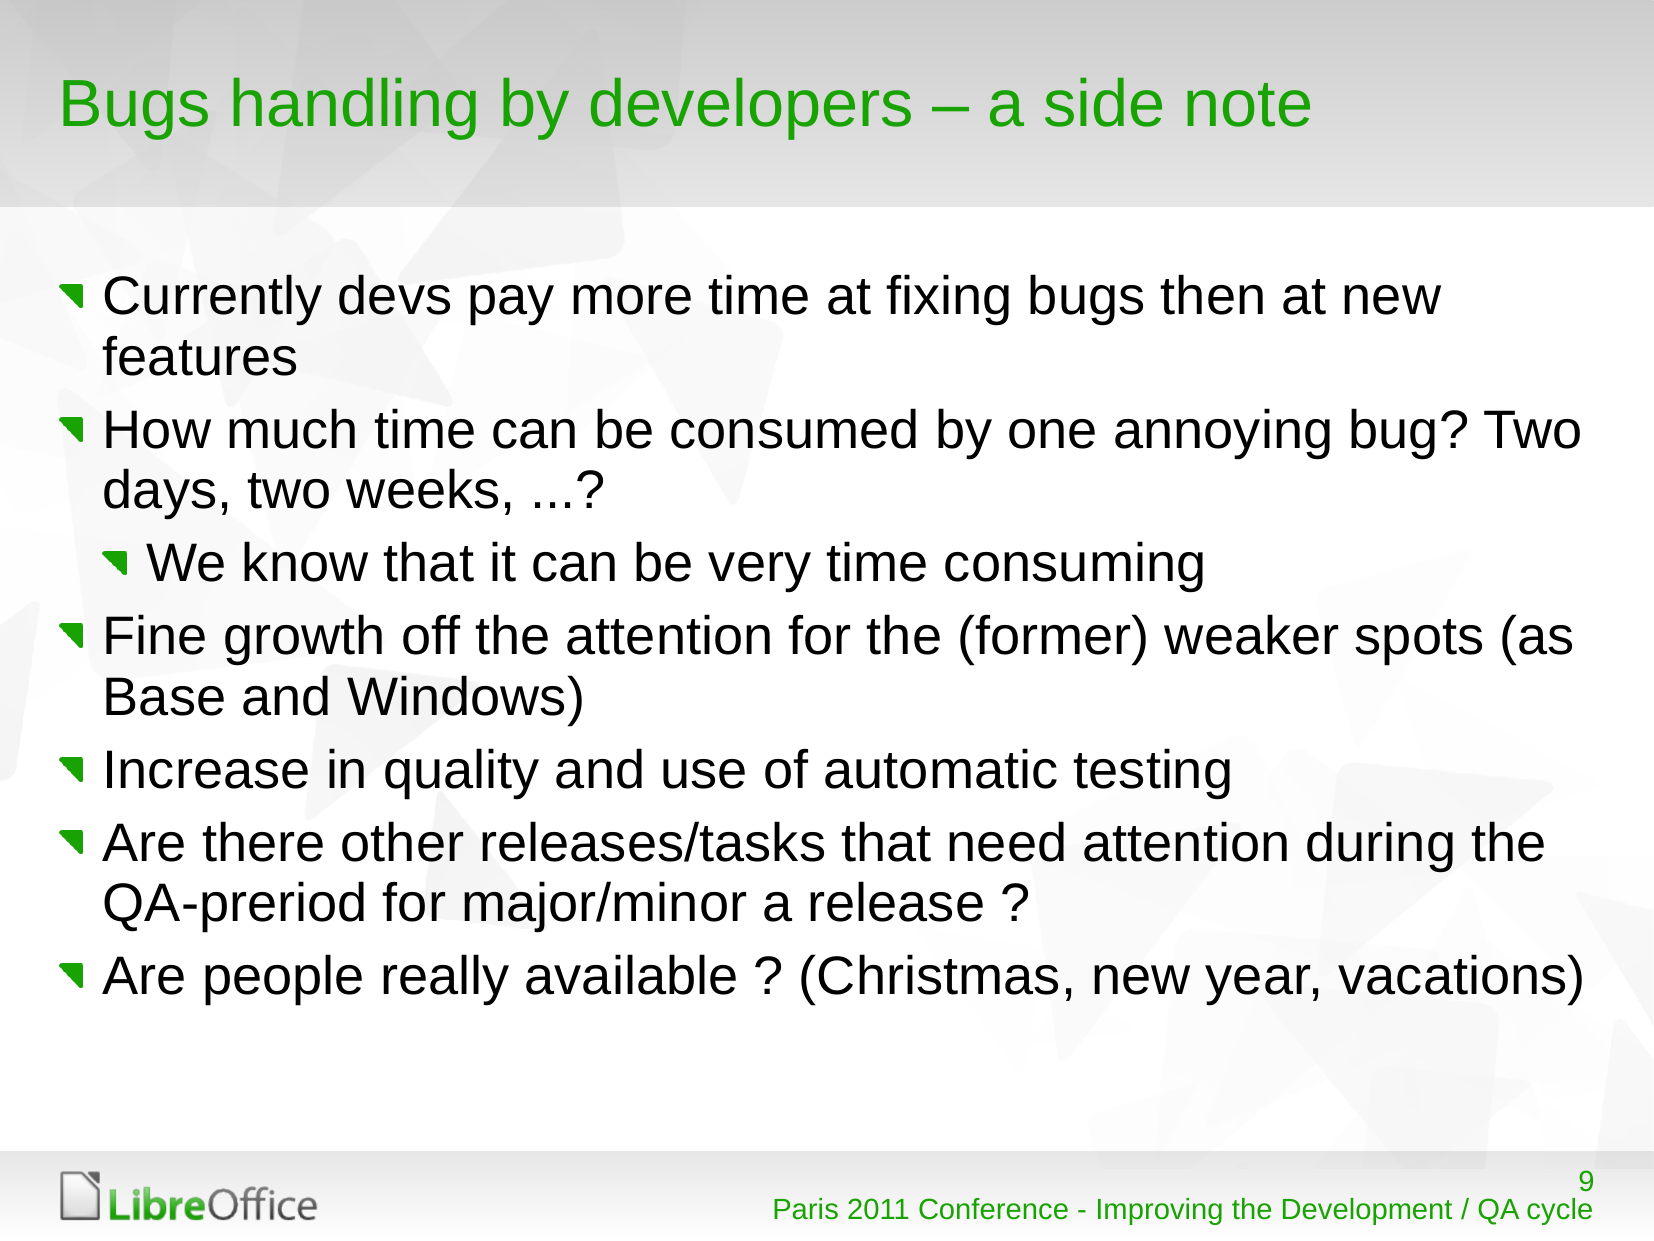

# Bugs handling by developers – a side note
Currently devs pay more time at fixing bugs then at new features
How much time can be consumed by one annoying bug? Two days, two weeks, ...?
We know that it can be very time consuming
Fine growth off the attention for the (former) weaker spots (as Base and Windows)
Increase in quality and use of automatic testing
Are there other releases/tasks that need attention during the QA-preriod for major/minor a release ?
Are people really available ? (Christmas, new year, vacations)
9
Paris 2011 Conference - Improving the Development / QA cycle